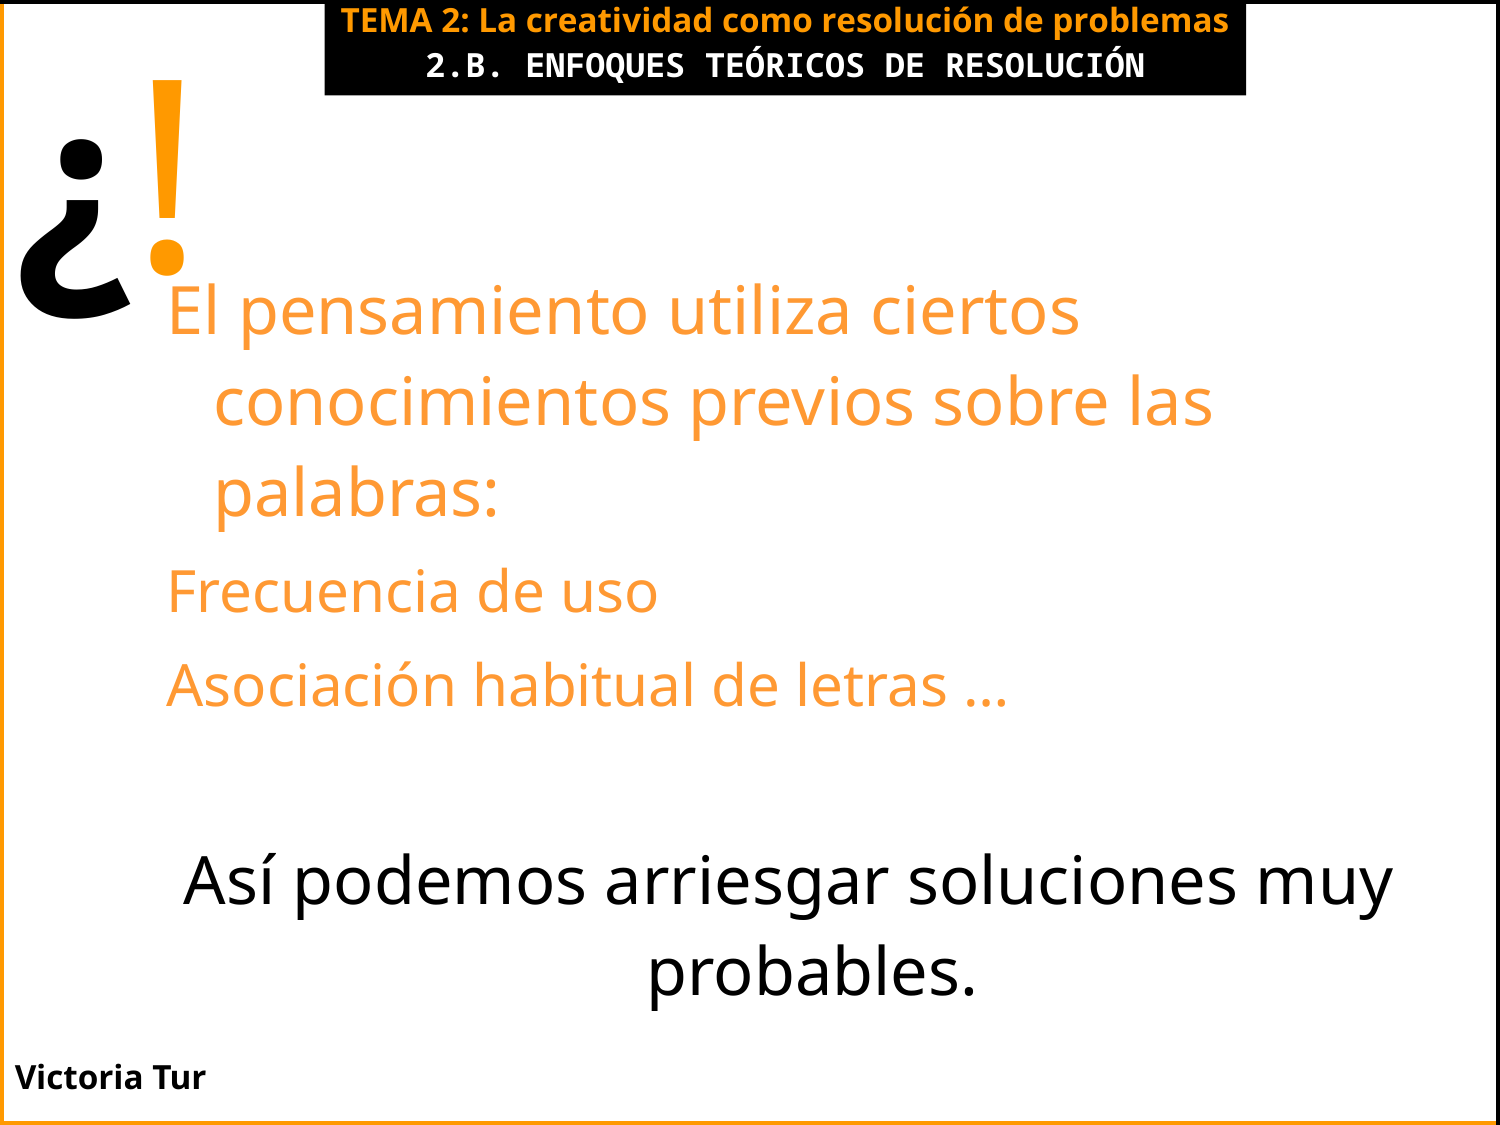

# El pensamiento utiliza ciertos conocimientos previos sobre las palabras:
Frecuencia de uso
Asociación habitual de letras …
Así podemos arriesgar soluciones muy probables.